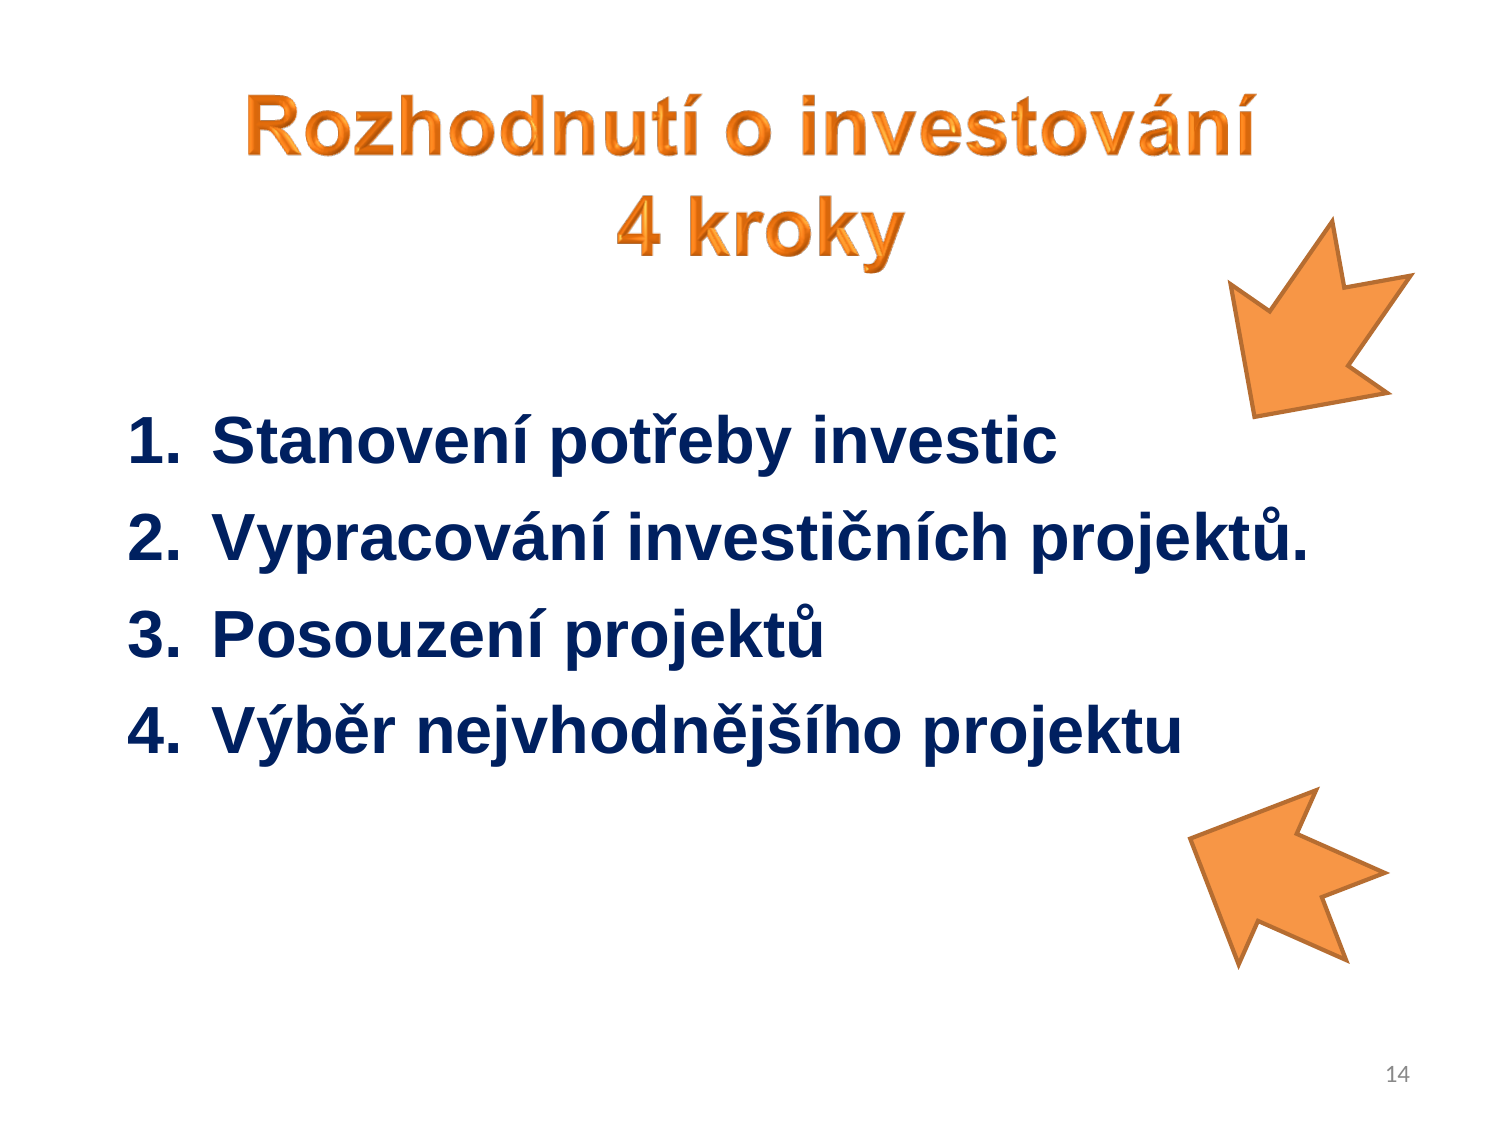

# Stanovení potřeby investic
Vypracování investičních projektů.
Posouzení projektů
4.	Výběr nejvhodnějšího projektu